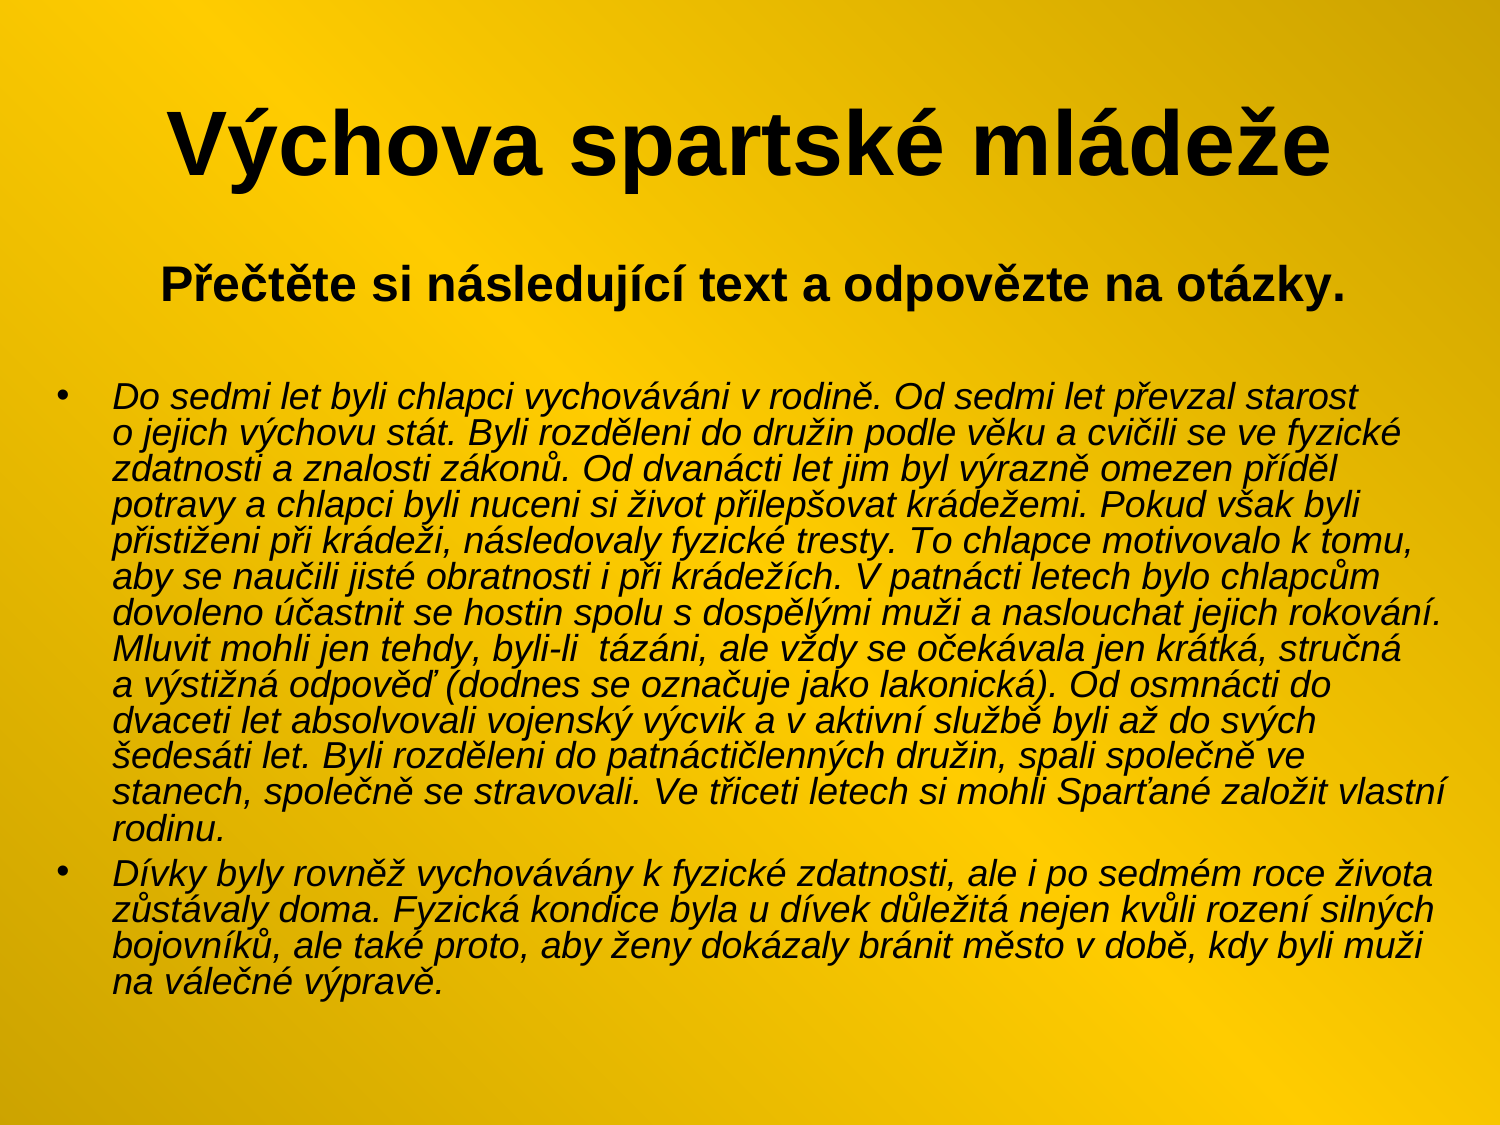

# Výchova spartské mládeže
Přečtěte si následující text a odpovězte na otázky.
Do sedmi let byli chlapci vychováváni v rodině. Od sedmi let převzal starost
o jejich výchovu stát. Byli rozděleni do družin podle věku a cvičili se ve fyzické zdatnosti a znalosti zákonů. Od dvanácti let jim byl výrazně omezen příděl potravy a chlapci byli nuceni si život přilepšovat krádežemi. Pokud však byli přistiženi při krádeži, následovaly fyzické tresty. To chlapce motivovalo k tomu, aby se naučili jisté obratnosti i při krádežích. V patnácti letech bylo chlapcům dovoleno účastnit se hostin spolu s dospělými muži a naslouchat jejich rokování. Mluvit mohli jen tehdy, byli-li tázáni, ale vždy se očekávala jen krátká, stručná
a výstižná odpověď (dodnes se označuje jako lakonická). Od osmnácti do dvaceti let absolvovali vojenský výcvik a v aktivní službě byli až do svých šedesáti let. Byli rozděleni do patnáctičlenných družin, spali společně ve stanech, společně se stravovali. Ve třiceti letech si mohli Sparťané založit vlastní rodinu.
Dívky byly rovněž vychovávány k fyzické zdatnosti, ale i po sedmém roce života zůstávaly doma. Fyzická kondice byla u dívek důležitá nejen kvůli rození silných bojovníků, ale také proto, aby ženy dokázaly bránit město v době, kdy byli muži na válečné výpravě.